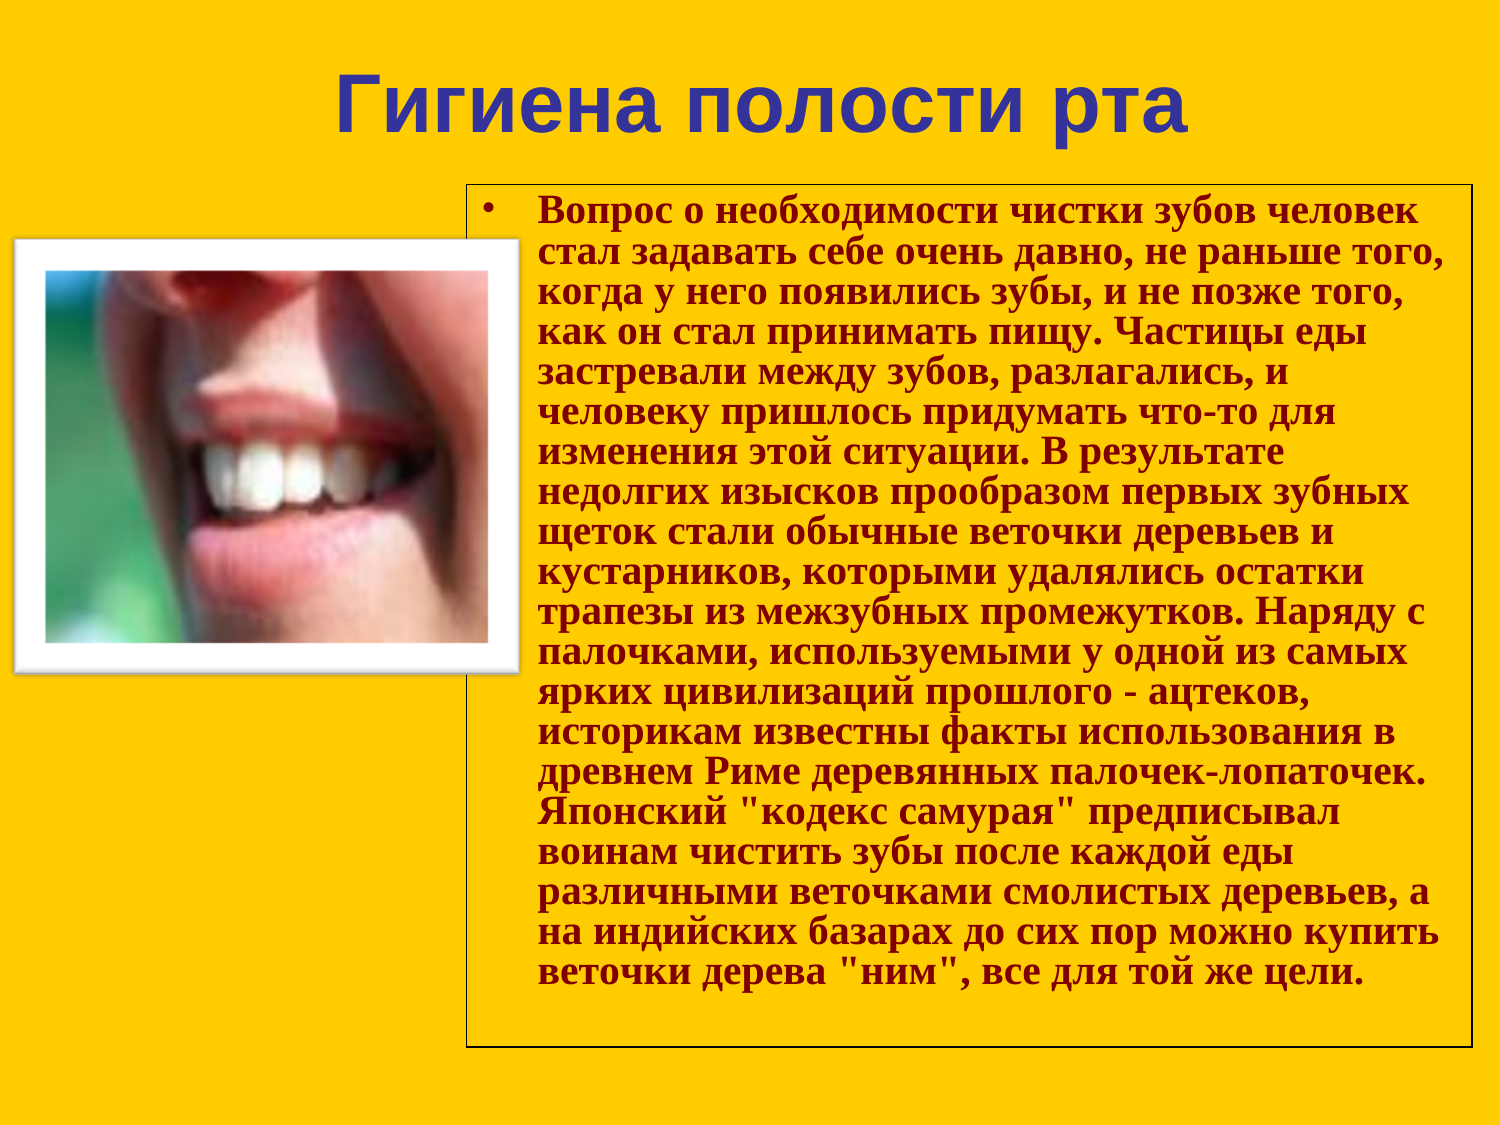

# Гигиена полости рта
Вопрос о необходимости чистки зубов человек стал задавать себе очень давно, не раньше того, когда у него появились зубы, и не позже того, как он стал принимать пищу. Частицы еды застревали между зубов, разлагались, и человеку пришлось придумать что-то для изменения этой ситуации. В результате недолгих изысков прообразом первых зубных щеток стали обычные веточки деревьев и кустарников, которыми удалялись остатки трапезы из межзубных промежутков. Наряду с палочками, используемыми у одной из самых ярких цивилизаций прошлого - ацтеков, историкам известны факты использования в древнем Риме деревянных палочек-лопаточек. Японский "кодекс самурая" предписывал воинам чистить зубы после каждой еды различными веточками смолистых деревьев, а на индийских базарах до сих пор можно купить веточки дерева "ним", все для той же цели.